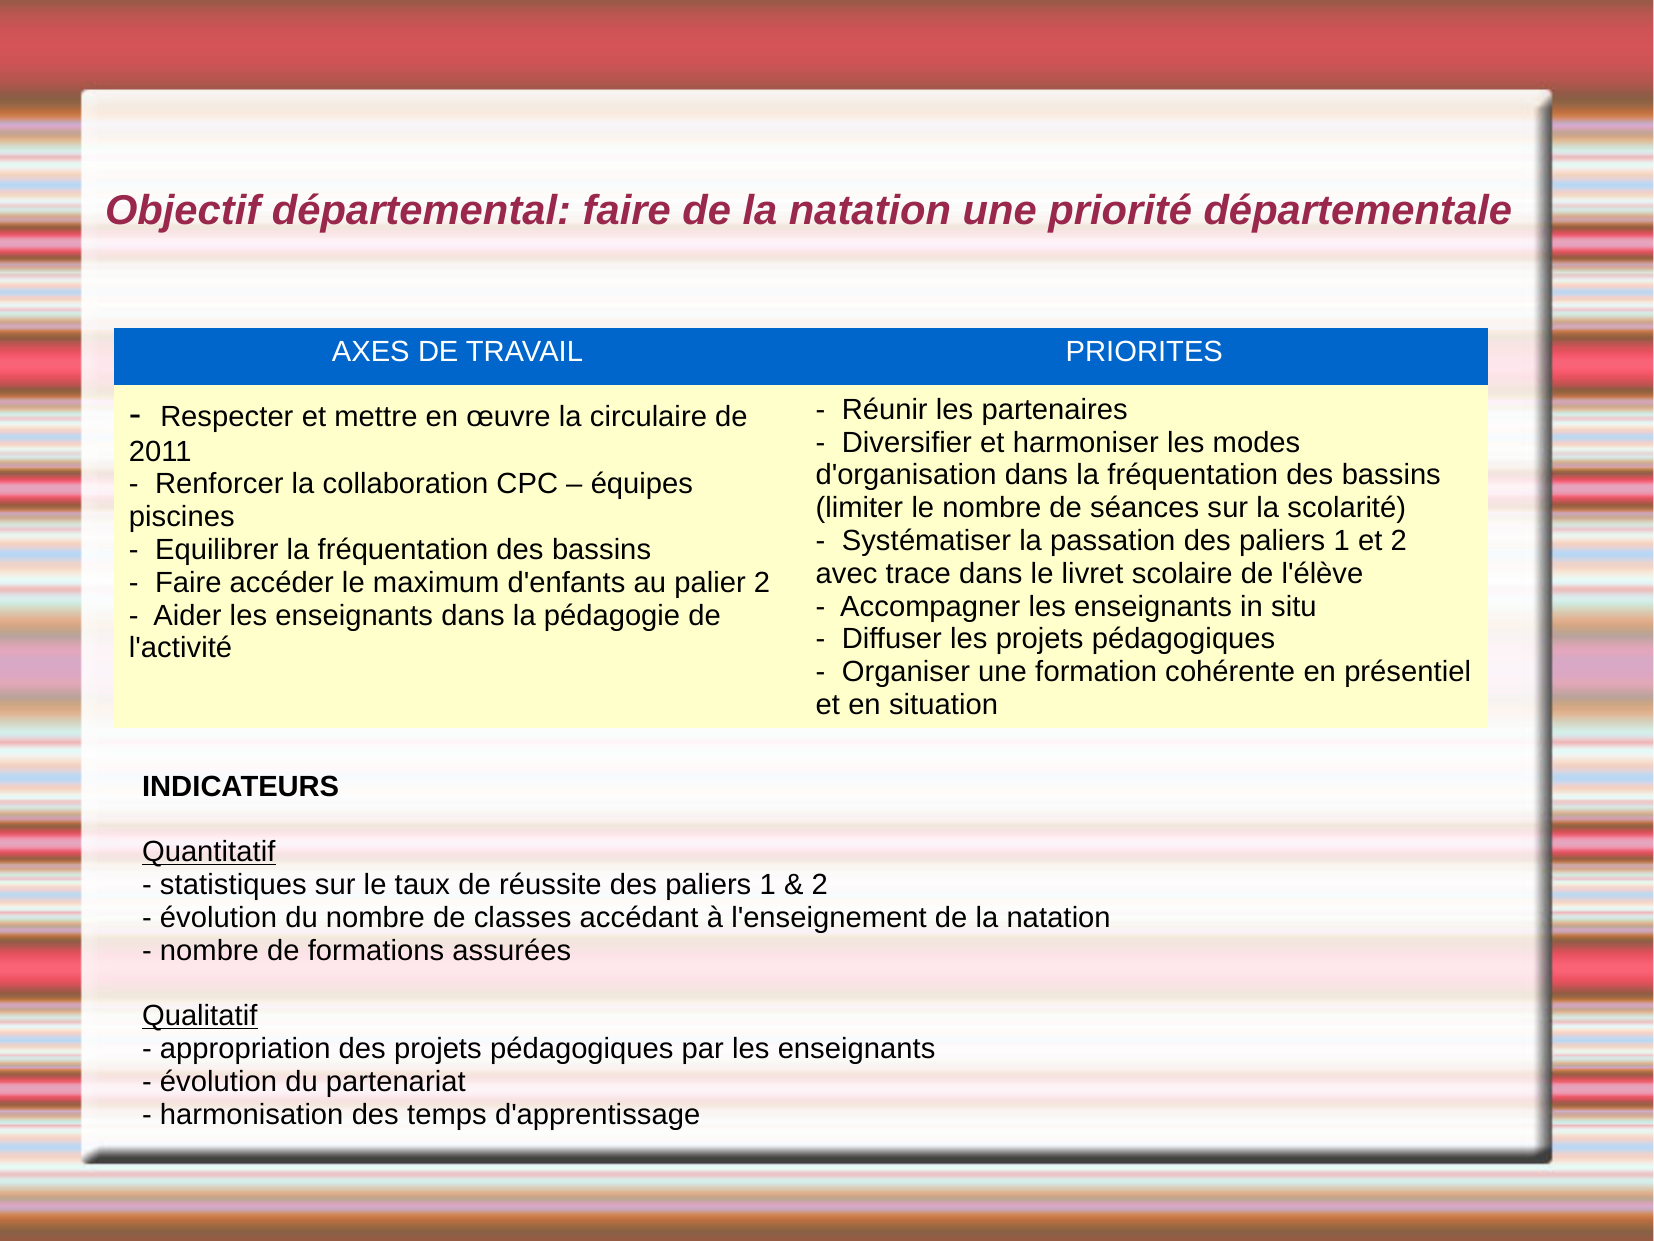

# Objectif départemental: faire de la natation une priorité départementale
| AXES DE TRAVAIL | PRIORITES |
| --- | --- |
| - Respecter et mettre en œuvre la circulaire de 2011 - Renforcer la collaboration CPC – équipes piscines - Equilibrer la fréquentation des bassins - Faire accéder le maximum d'enfants au palier 2 - Aider les enseignants dans la pédagogie de l'activité | - Réunir les partenaires - Diversifier et harmoniser les modes d'organisation dans la fréquentation des bassins (limiter le nombre de séances sur la scolarité) - Systématiser la passation des paliers 1 et 2 avec trace dans le livret scolaire de l'élève - Accompagner les enseignants in situ - Diffuser les projets pédagogiques - Organiser une formation cohérente en présentiel et en situation |
| INDICATEURS  Quantitatif - statistiques sur le taux de réussite des paliers 1 & 2 - évolution du nombre de classes accédant à l'enseignement de la natation - nombre de formations assurées Qualitatif - appropriation des projets pédagogiques par les enseignants - évolution du partenariat - harmonisation des temps d'apprentissage |
| --- |